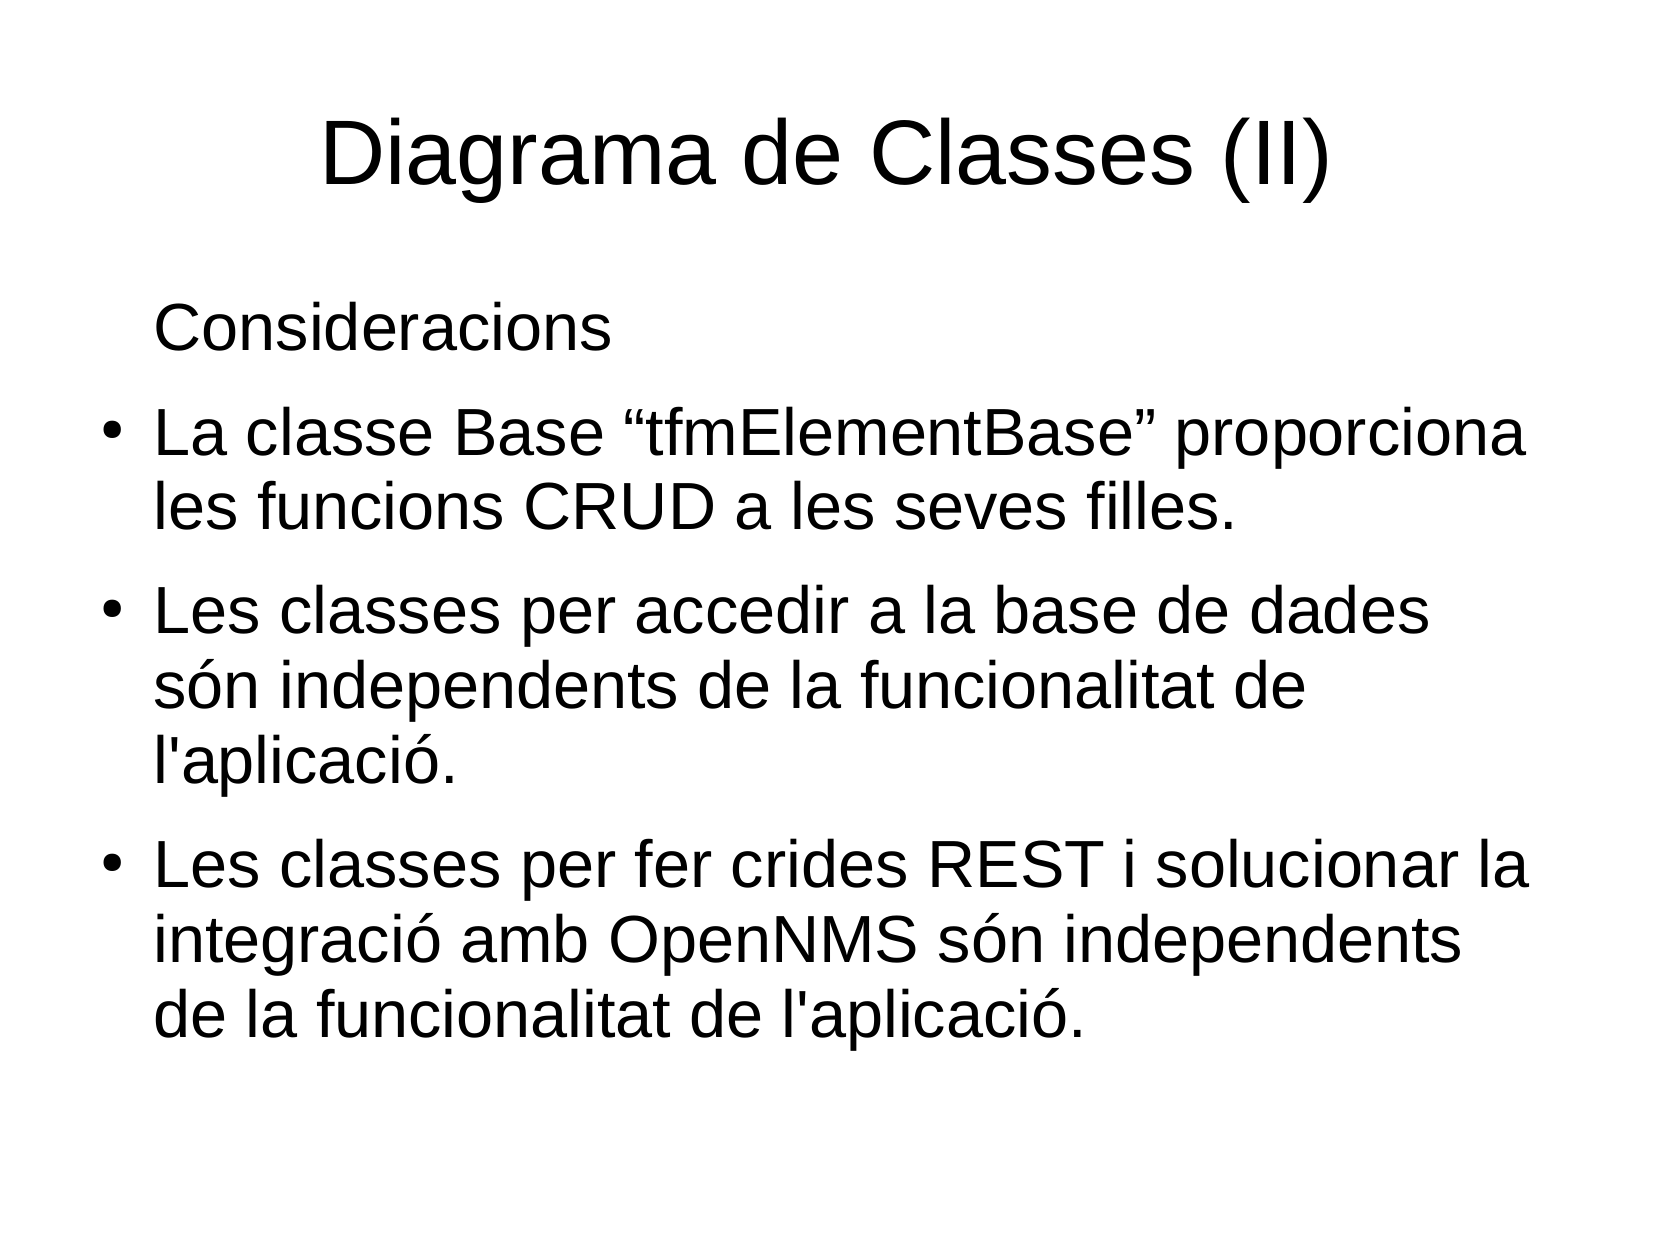

# Diagrama de Classes (II)
Consideracions
La classe Base “tfmElementBase” proporciona les funcions CRUD a les seves filles.
Les classes per accedir a la base de dades són independents de la funcionalitat de l'aplicació.
Les classes per fer crides REST i solucionar la integració amb OpenNMS són independents de la funcionalitat de l'aplicació.